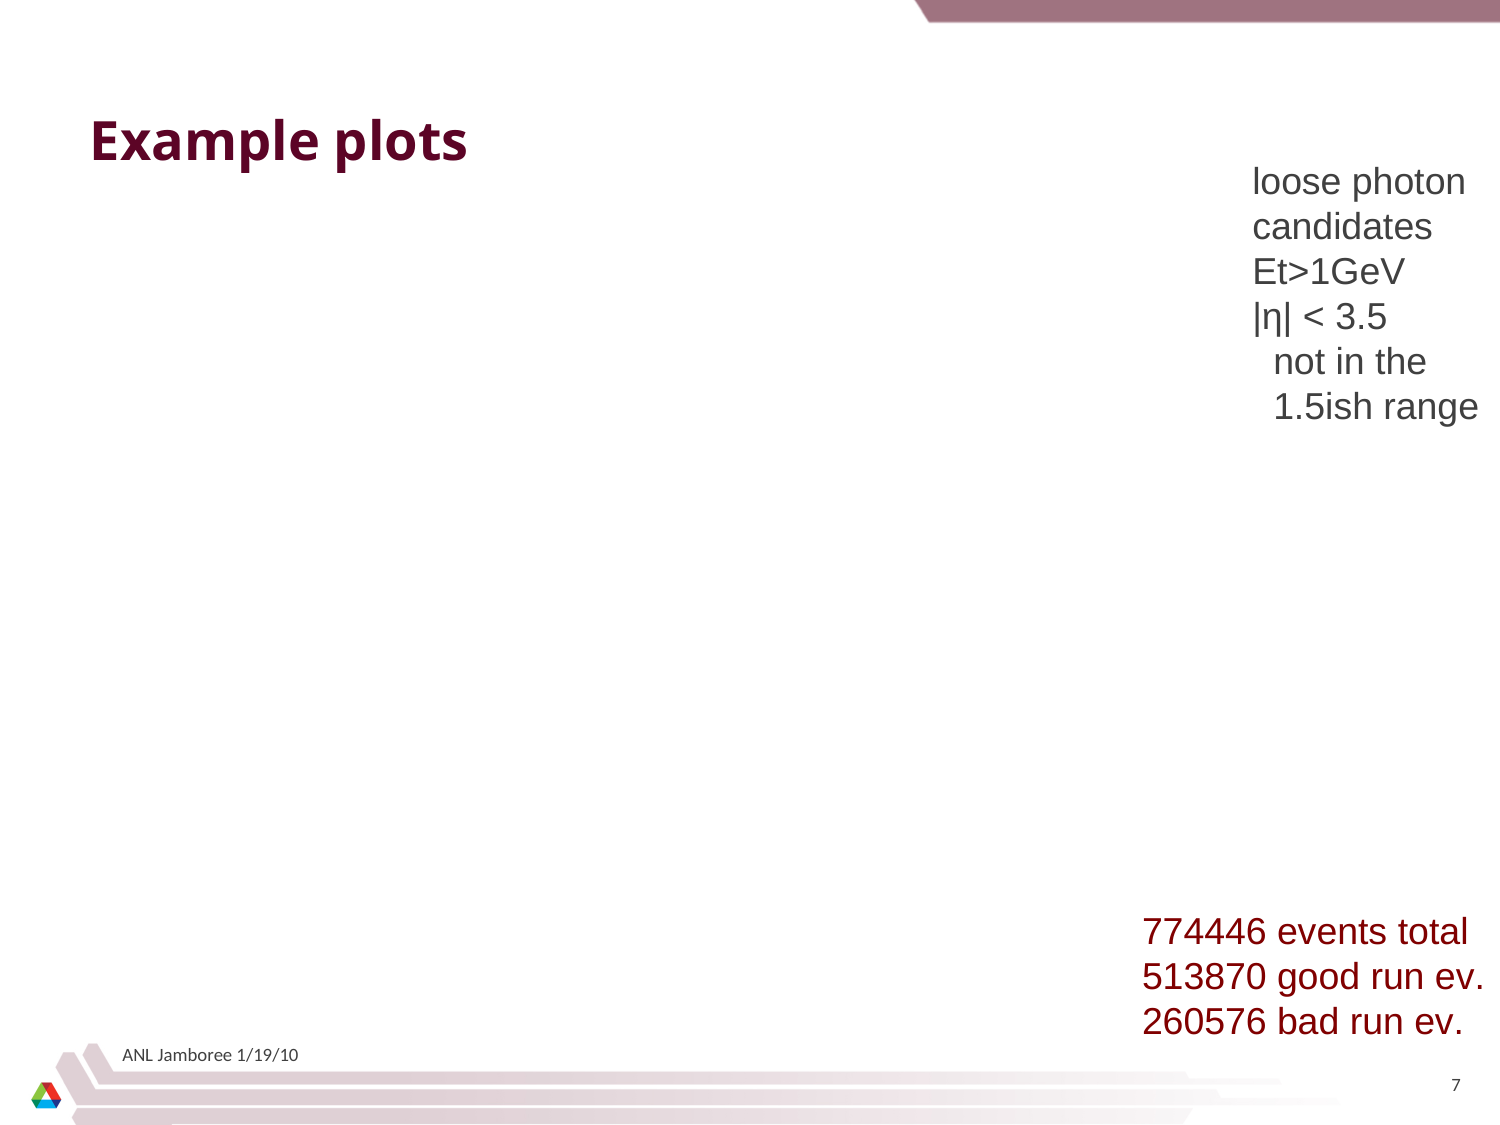

# Example plots
loose photon
candidates
Et>1GeV
|η| < 3.5
 not in the
 1.5ish range
774446 events total
513870 good run ev.
260576 bad run ev.
ANL Jamboree 1/19/10
7